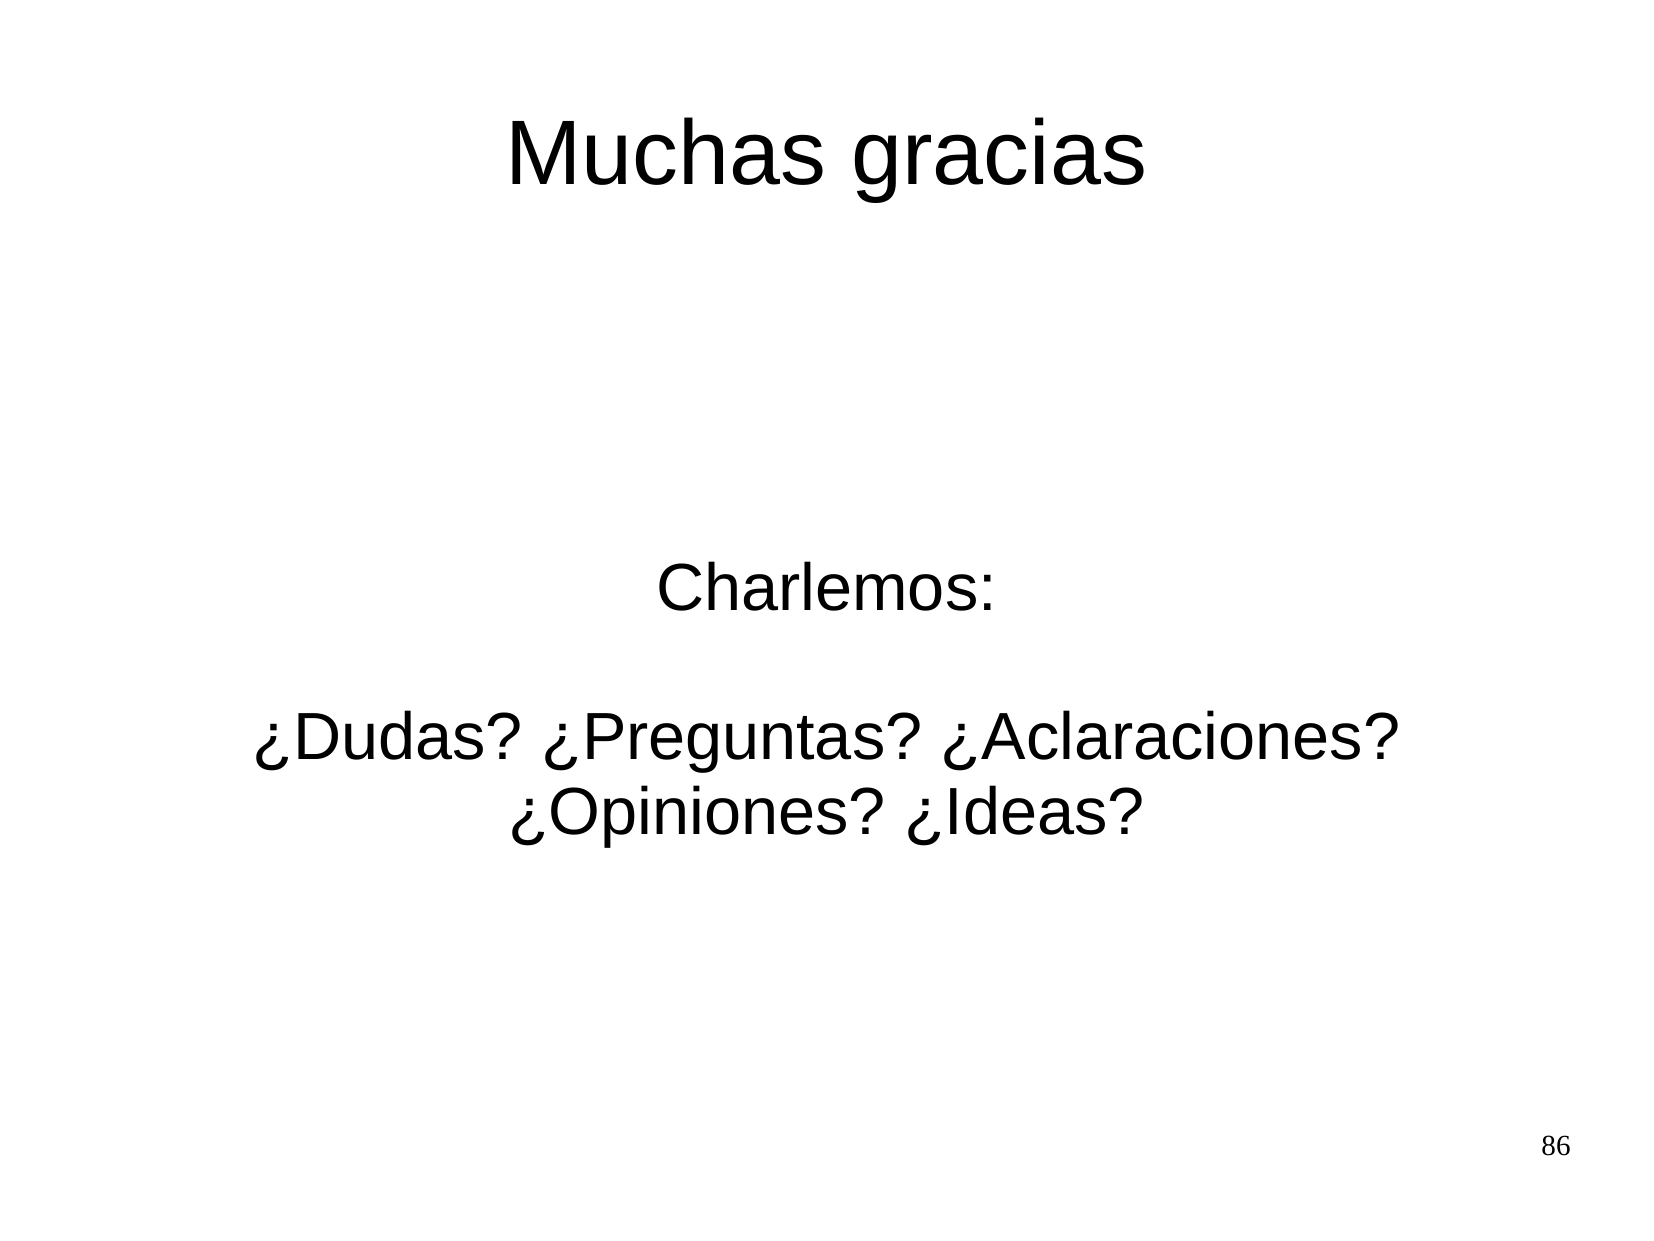

# Muchas gracias
Charlemos:
¿Dudas? ¿Preguntas? ¿Aclaraciones? ¿Opiniones? ¿Ideas?
86